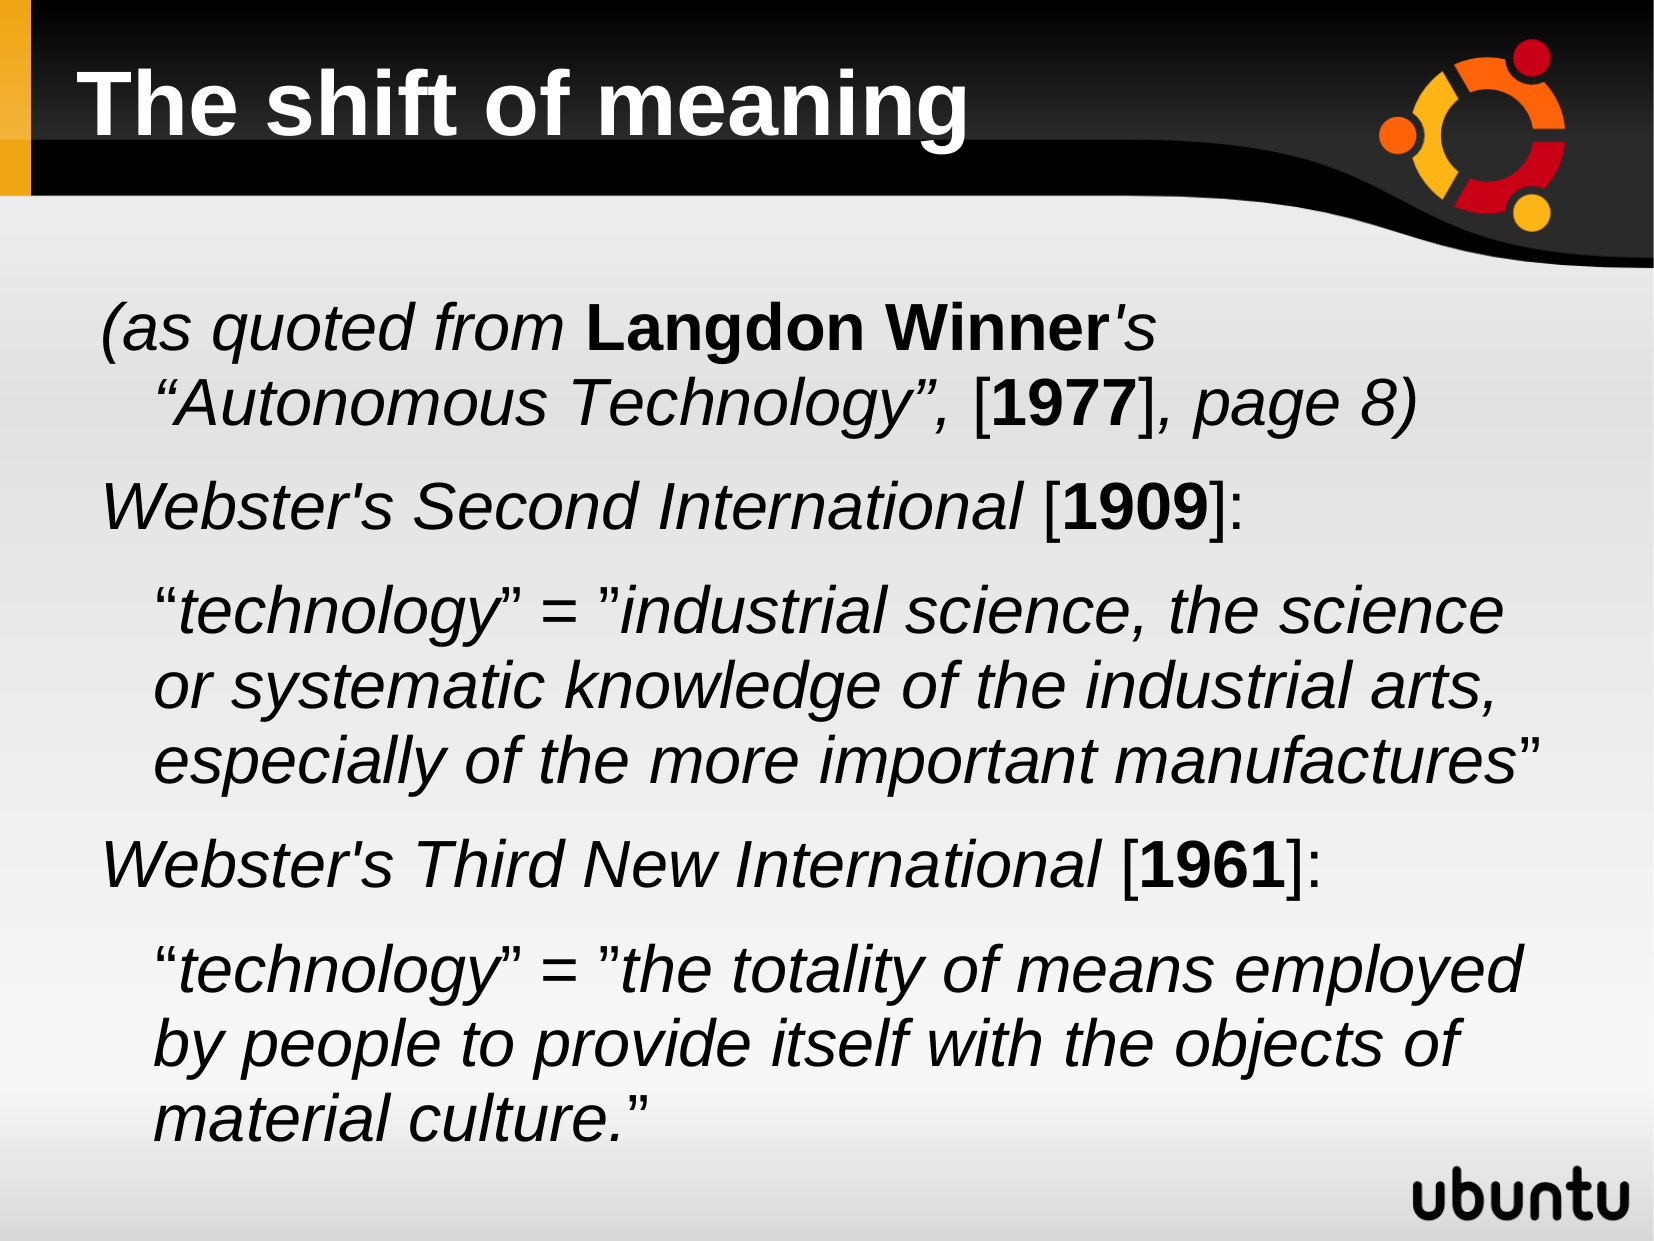

# The shift of meaning
(as quoted from Langdon Winner's “Autonomous Technology”, [1977], page 8)
Webster's Second International [1909]:
 “technology” = ”industrial science, the science or systematic knowledge of the industrial arts, especially of the more important manufactures”
Webster's Third New International [1961]:
 “technology” = ”the totality of means employed by people to provide itself with the objects of material culture.”